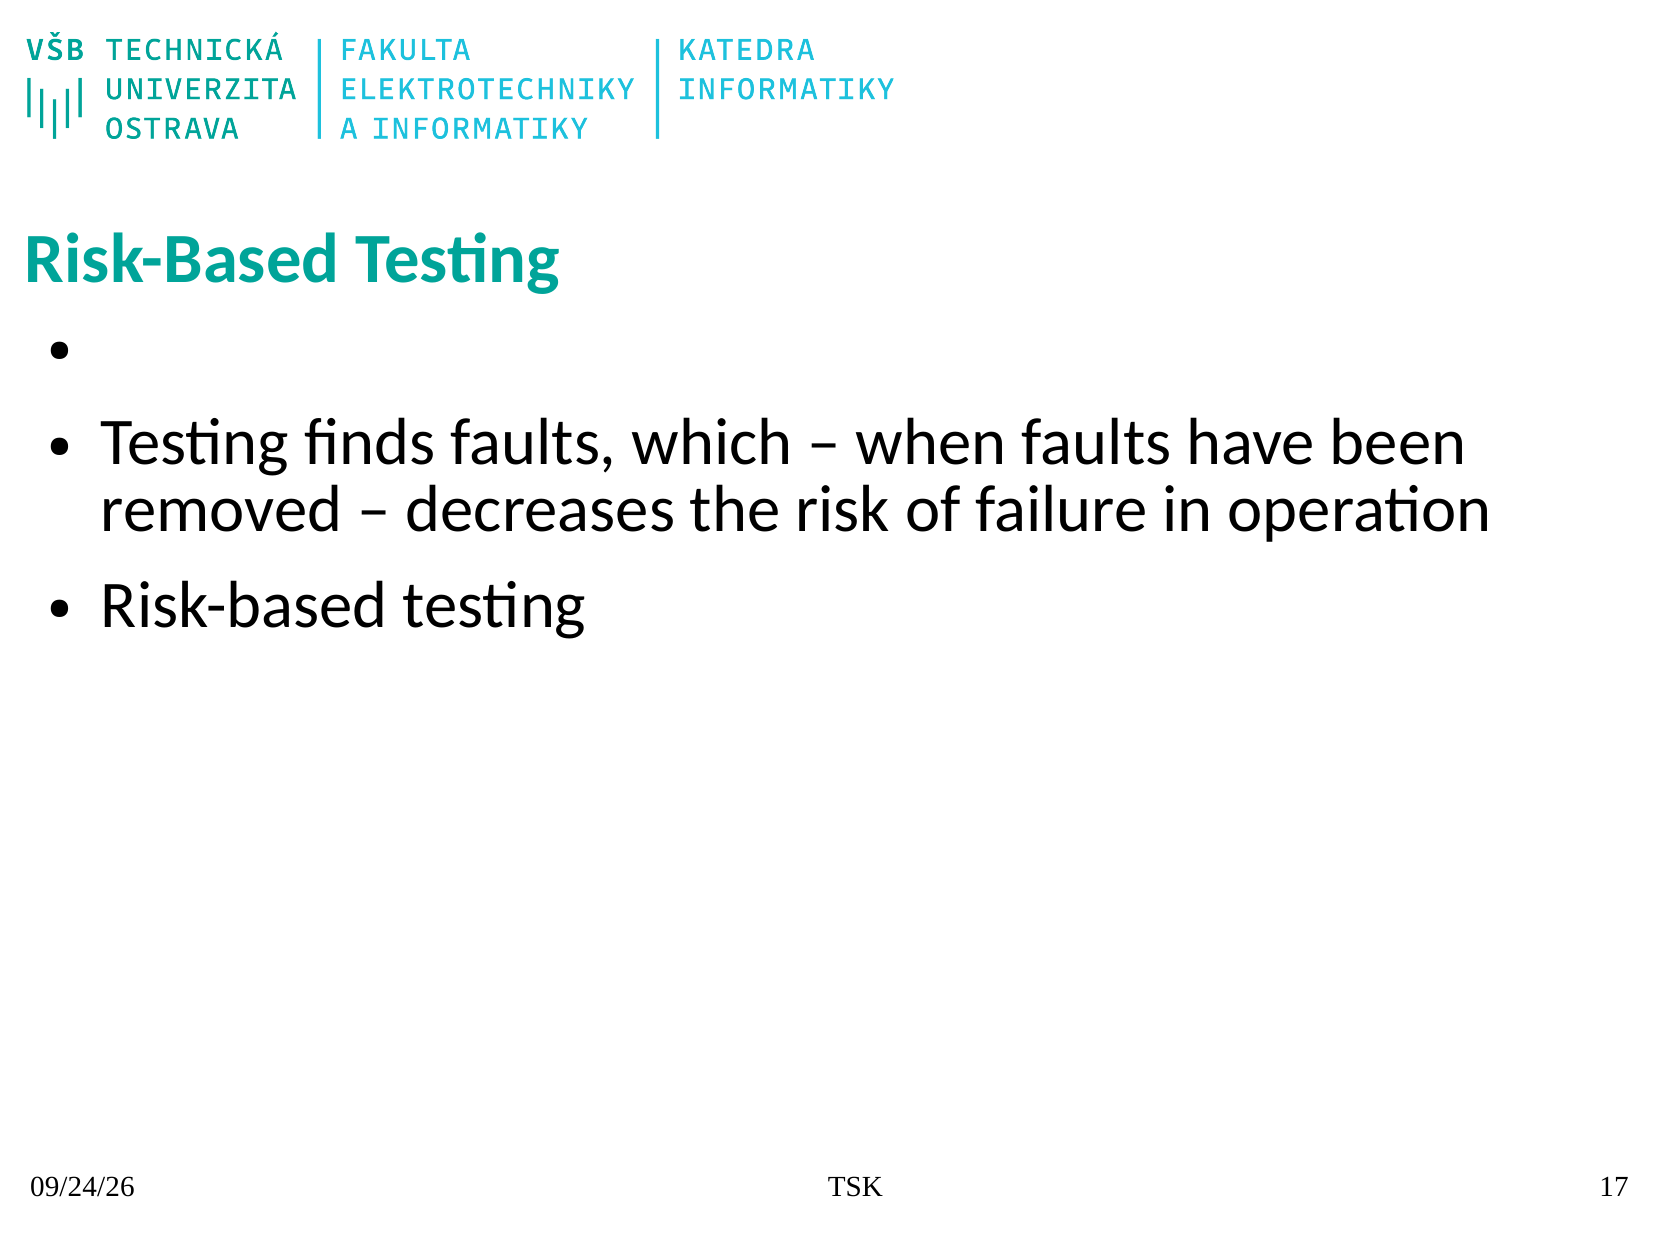

# Risk-Based Testing
Testing finds faults, which – when faults have been removed – decreases the risk of failure in operation
Risk-based testing
TSK
17